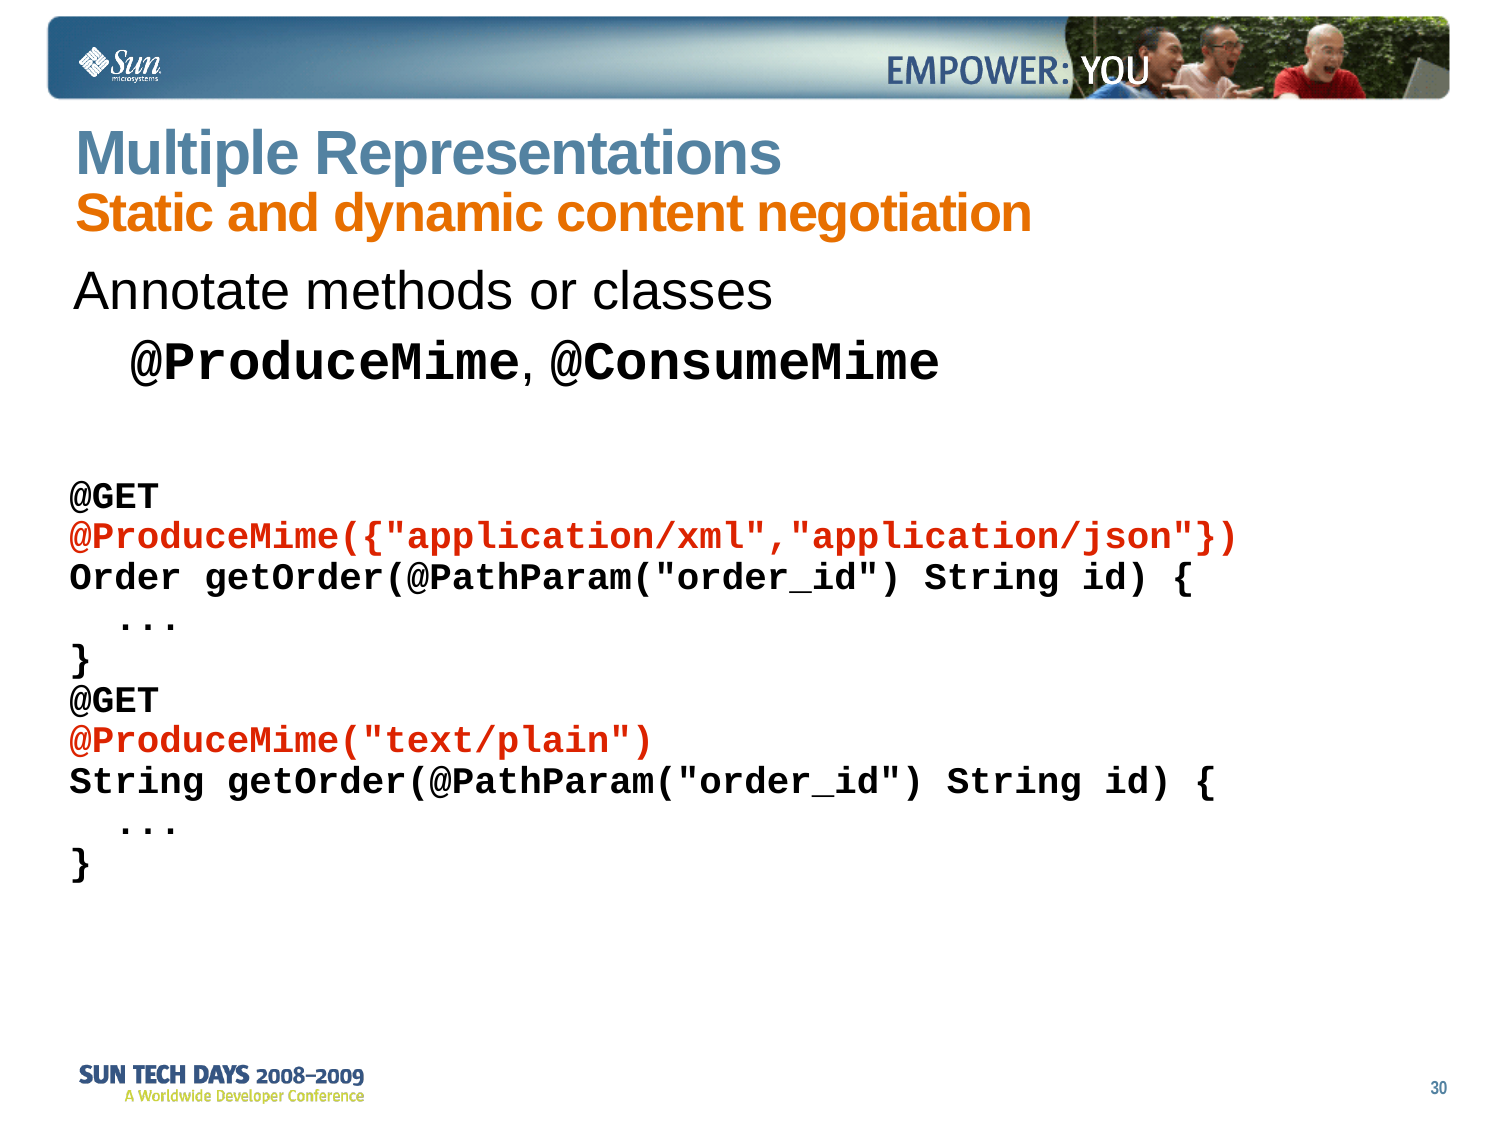

# Multiple Representations Static and dynamic content negotiation
Annotate methods or classes
@ProduceMime, @ConsumeMime
@GET
@ProduceMime({"application/xml","application/json"})
Order getOrder(@PathParam("order_id") String id) {
 ...
}
@GET
@ProduceMime("text/plain")
String getOrder(@PathParam("order_id") String id) {
 ...
}